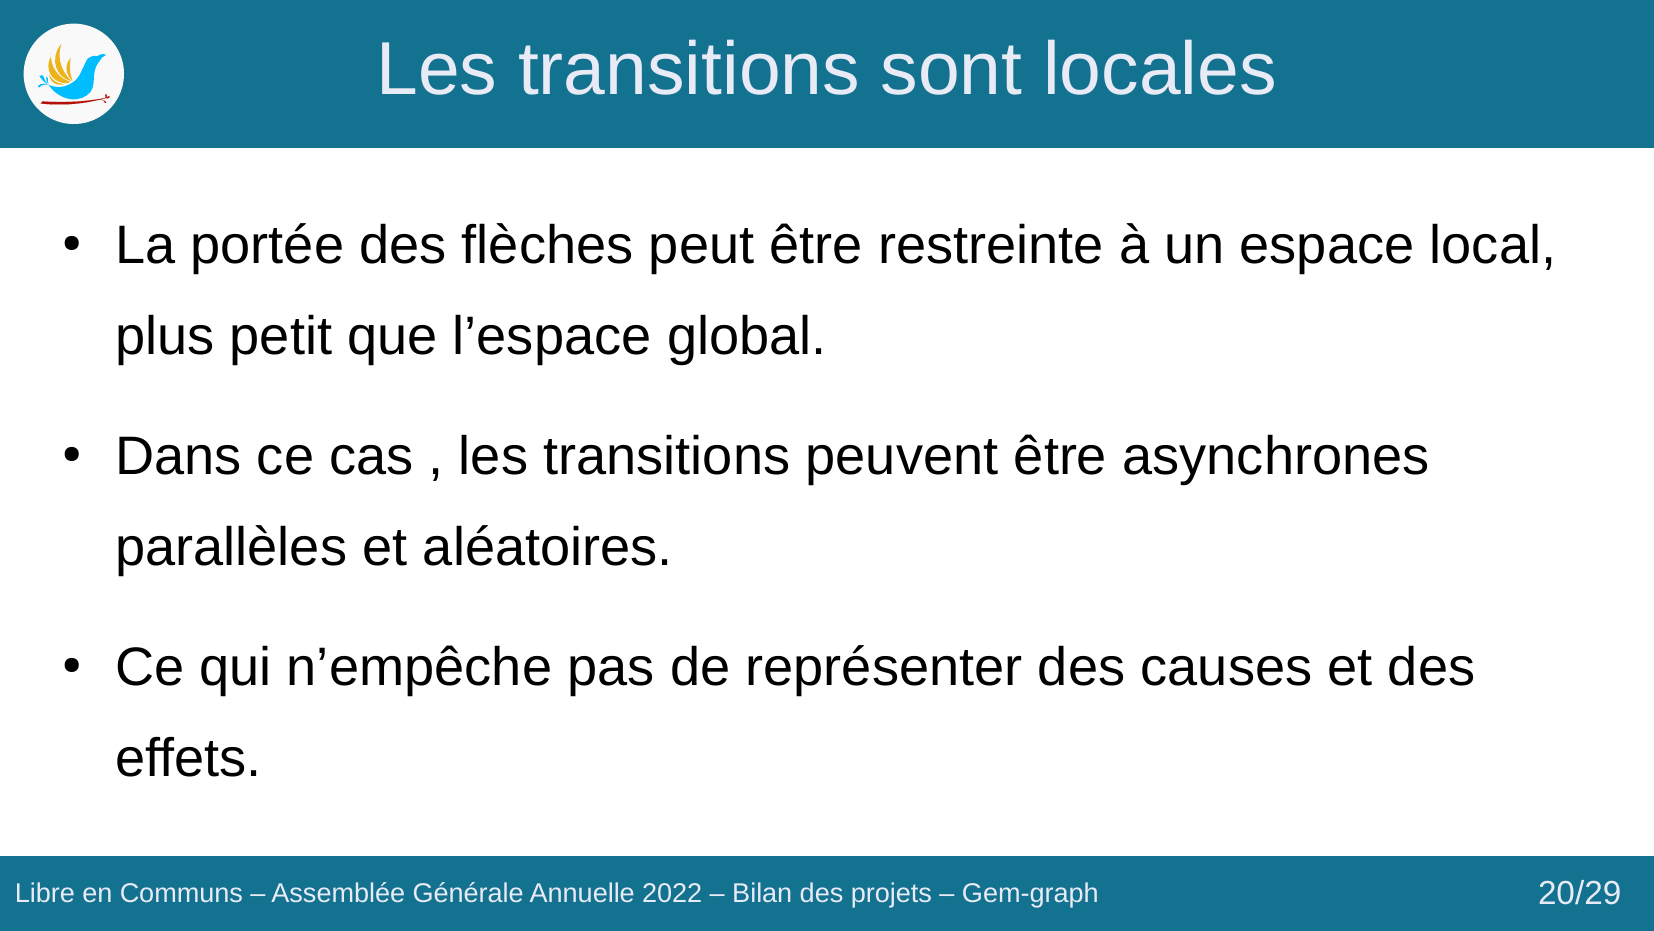

Les transitions sont locales
La portée des flèches peut être restreinte à un espace local, plus petit que l’espace global.
Dans ce cas , les transitions peuvent être asynchrones parallèles et aléatoires.
Ce qui n’empêche pas de représenter des causes et des effets.
Libre en Communs – Assemblée Générale Annuelle 2022 – Bilan des projets – Gem-graph